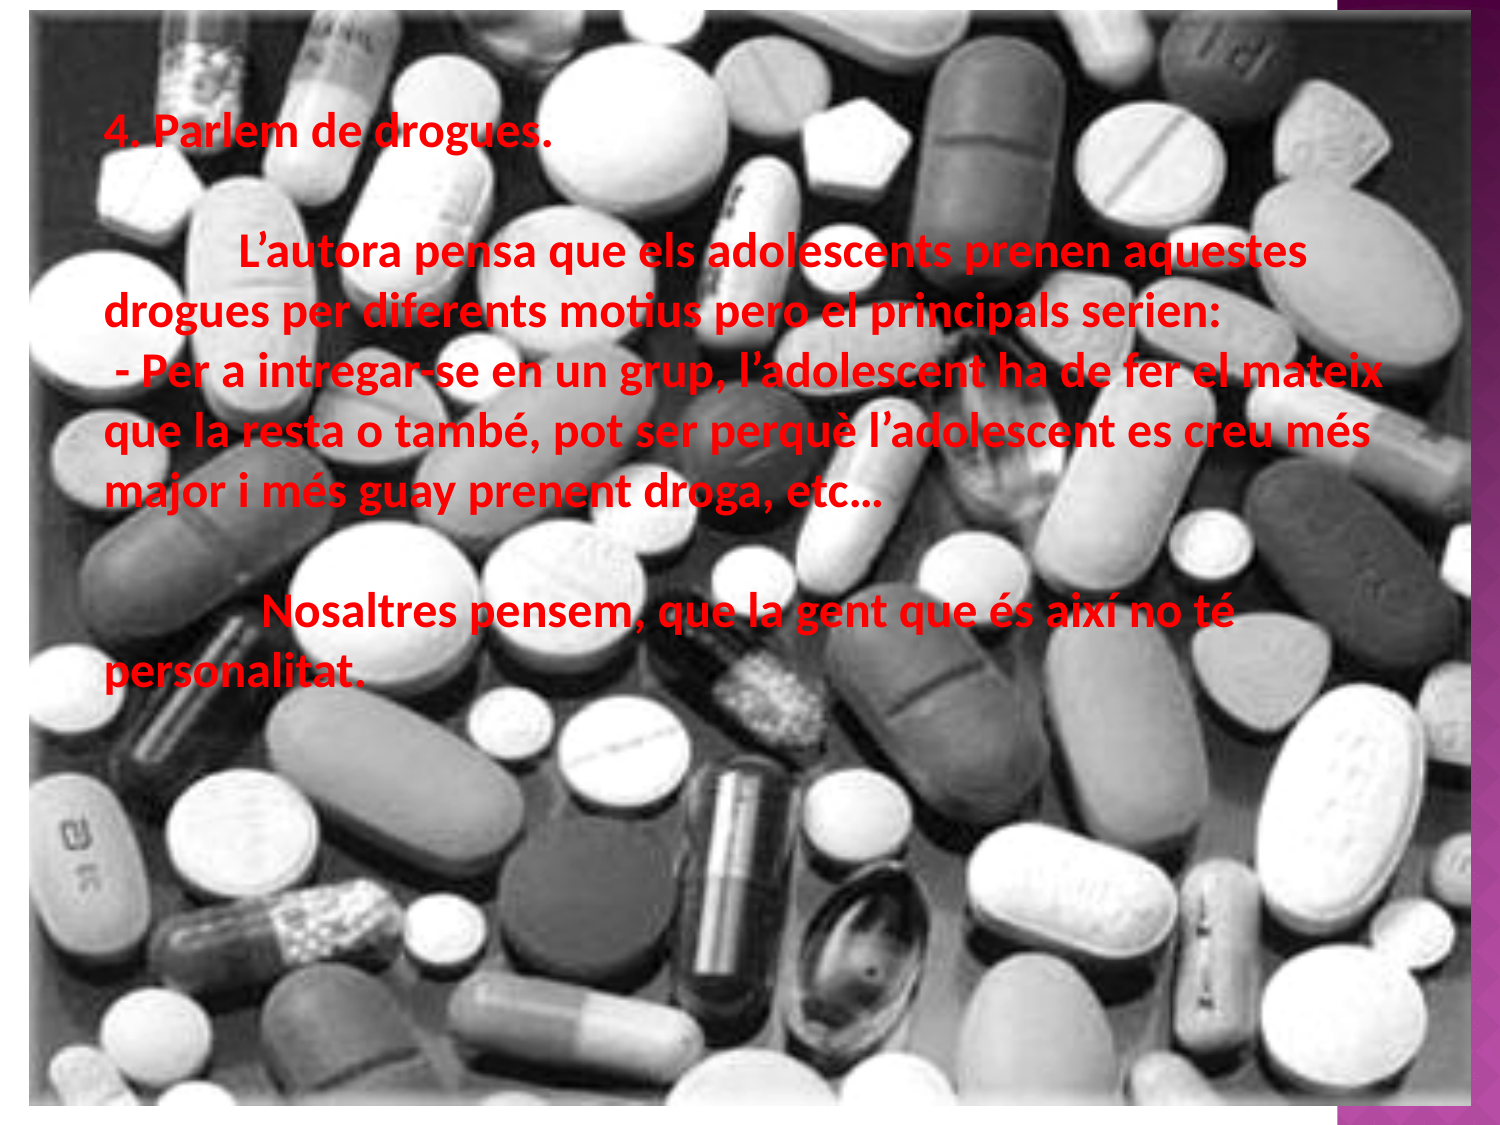

4. Parlem de drogues.
 L’autora pensa que els adolescents prenen aquestes drogues per diferents motius pero el principals serien:
 - Per a intregar-se en un grup, l’adolescent ha de fer el mateix que la resta o també, pot ser perquè l’adolescent es creu més major i més guay prenent droga, etc…
 Nosaltres pensem, que la gent que és així no té personalitat.